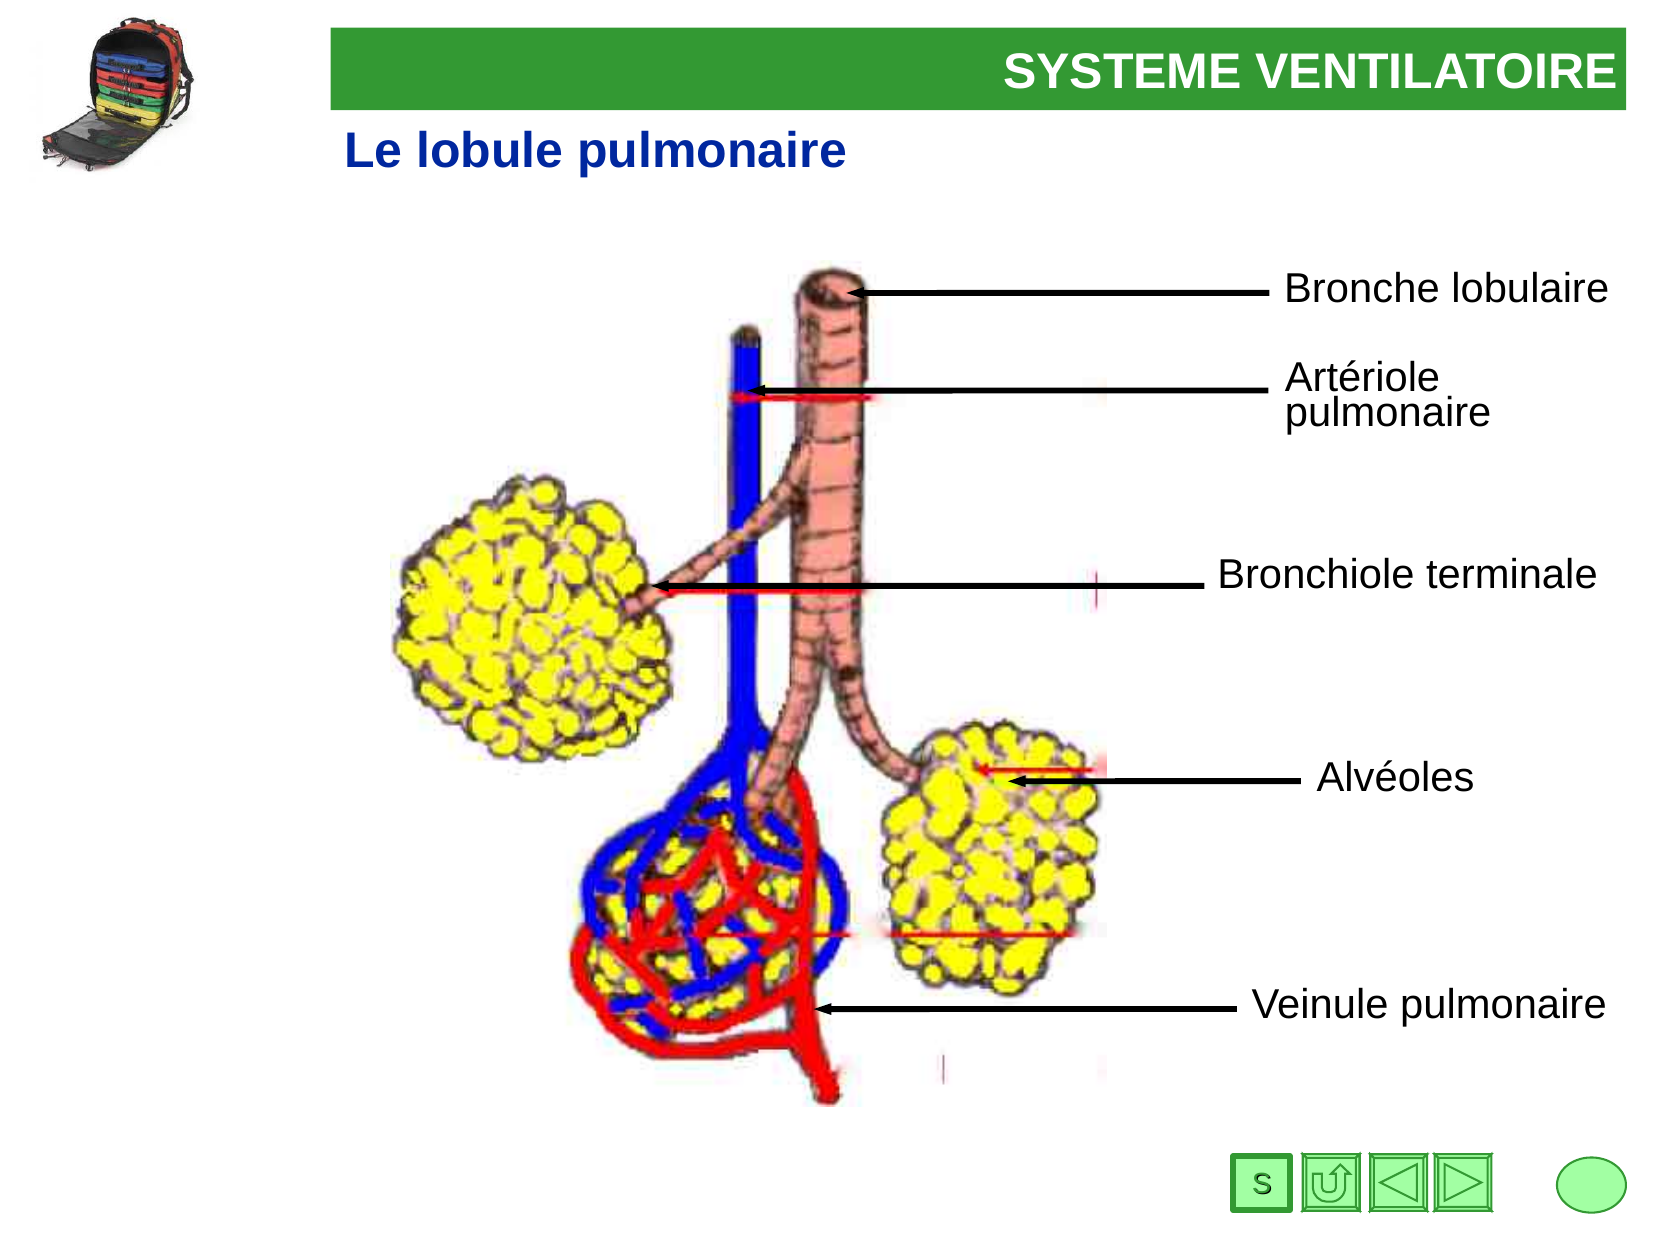

SYSTEME VENTILATOIRE
# Le lobule pulmonaire
Bronche lobulaire
Artériole pulmonaire
Bronchiole terminale
Alvéoles
Veinule pulmonaire